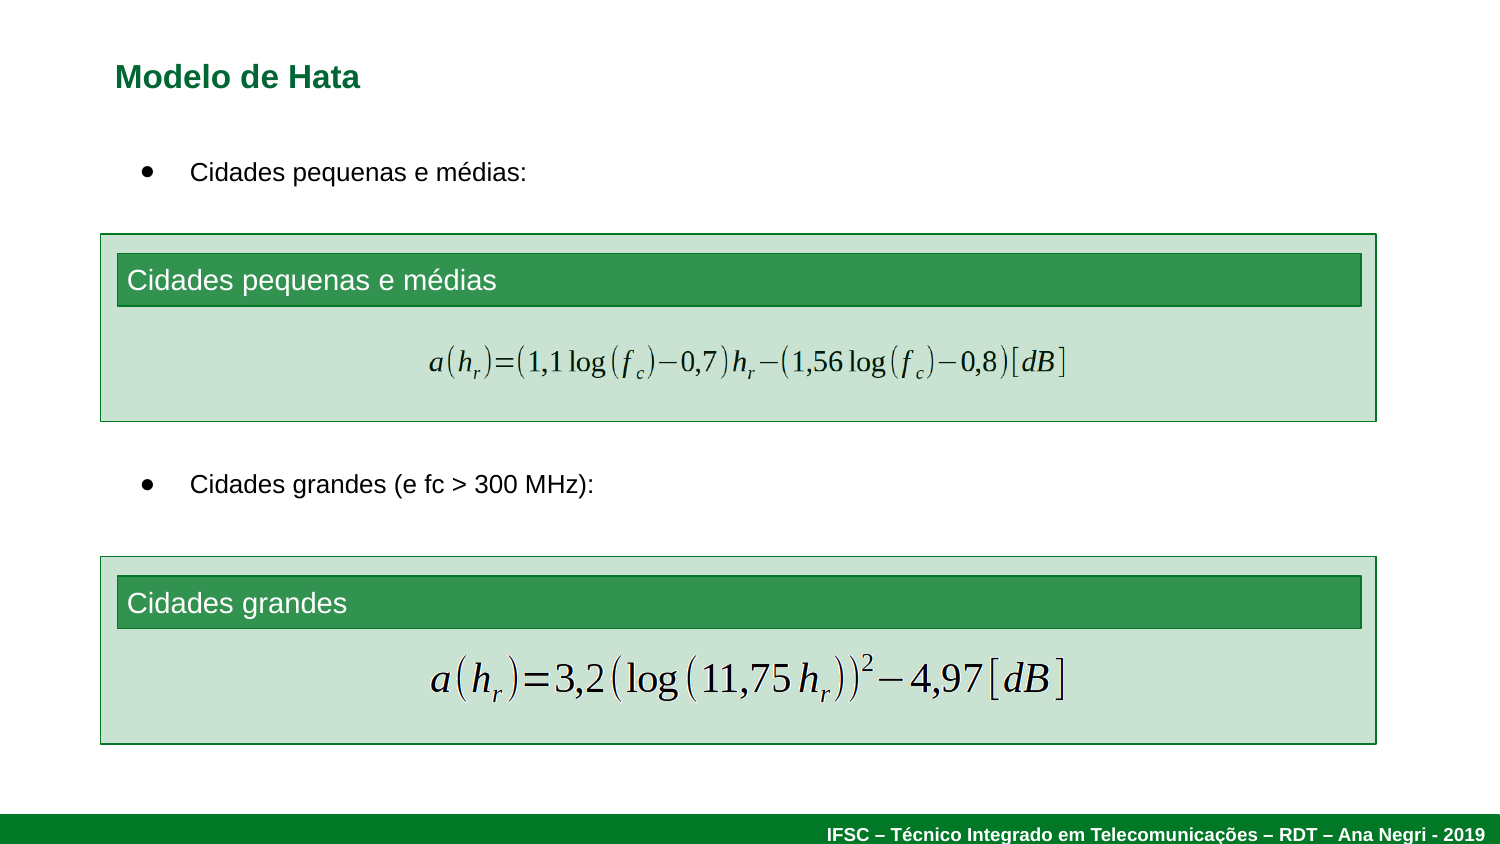

Modelo de Hata
Cidades pequenas e médias:
Cidades grandes (e fc > 300 MHz):
Cidades pequenas e médias
Cidades grandes
IFSC – Técnico Integrado em Telecomunicações – RDT – Ana Negri - 2019